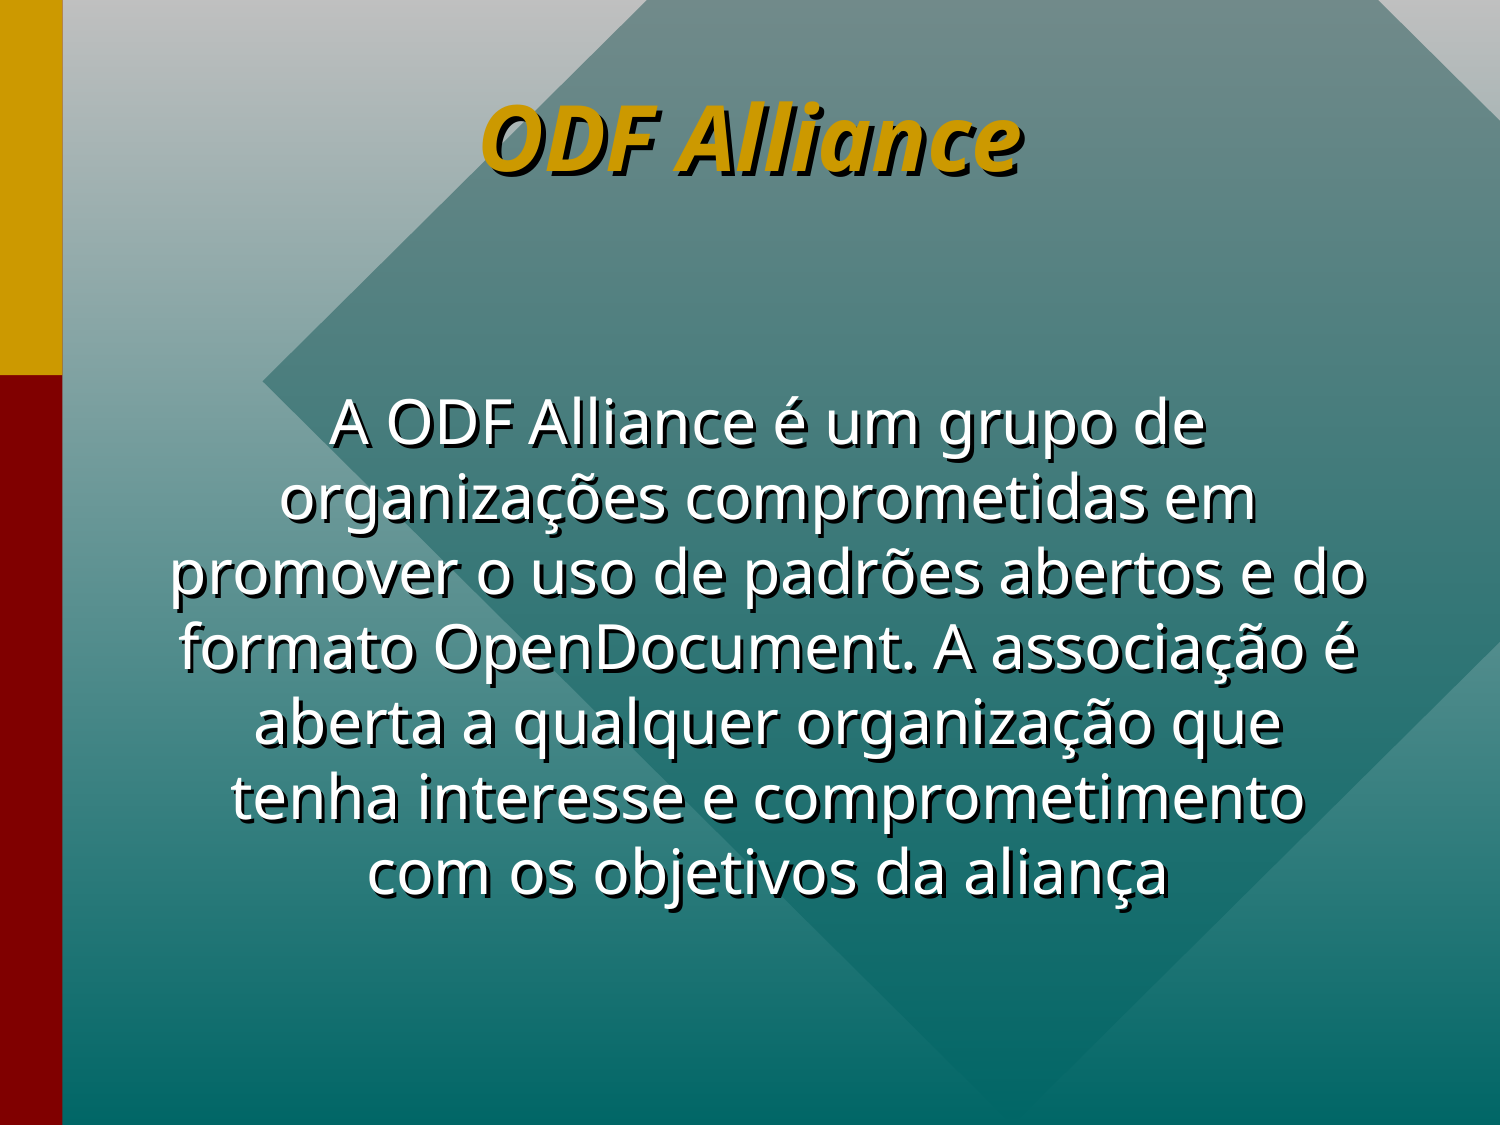

# ODF Alliance
A ODF Alliance é um grupo de organizações comprometidas em promover o uso de padrões abertos e do formato OpenDocument. A associação é aberta a qualquer organização que tenha interesse e comprometimento com os objetivos da aliança